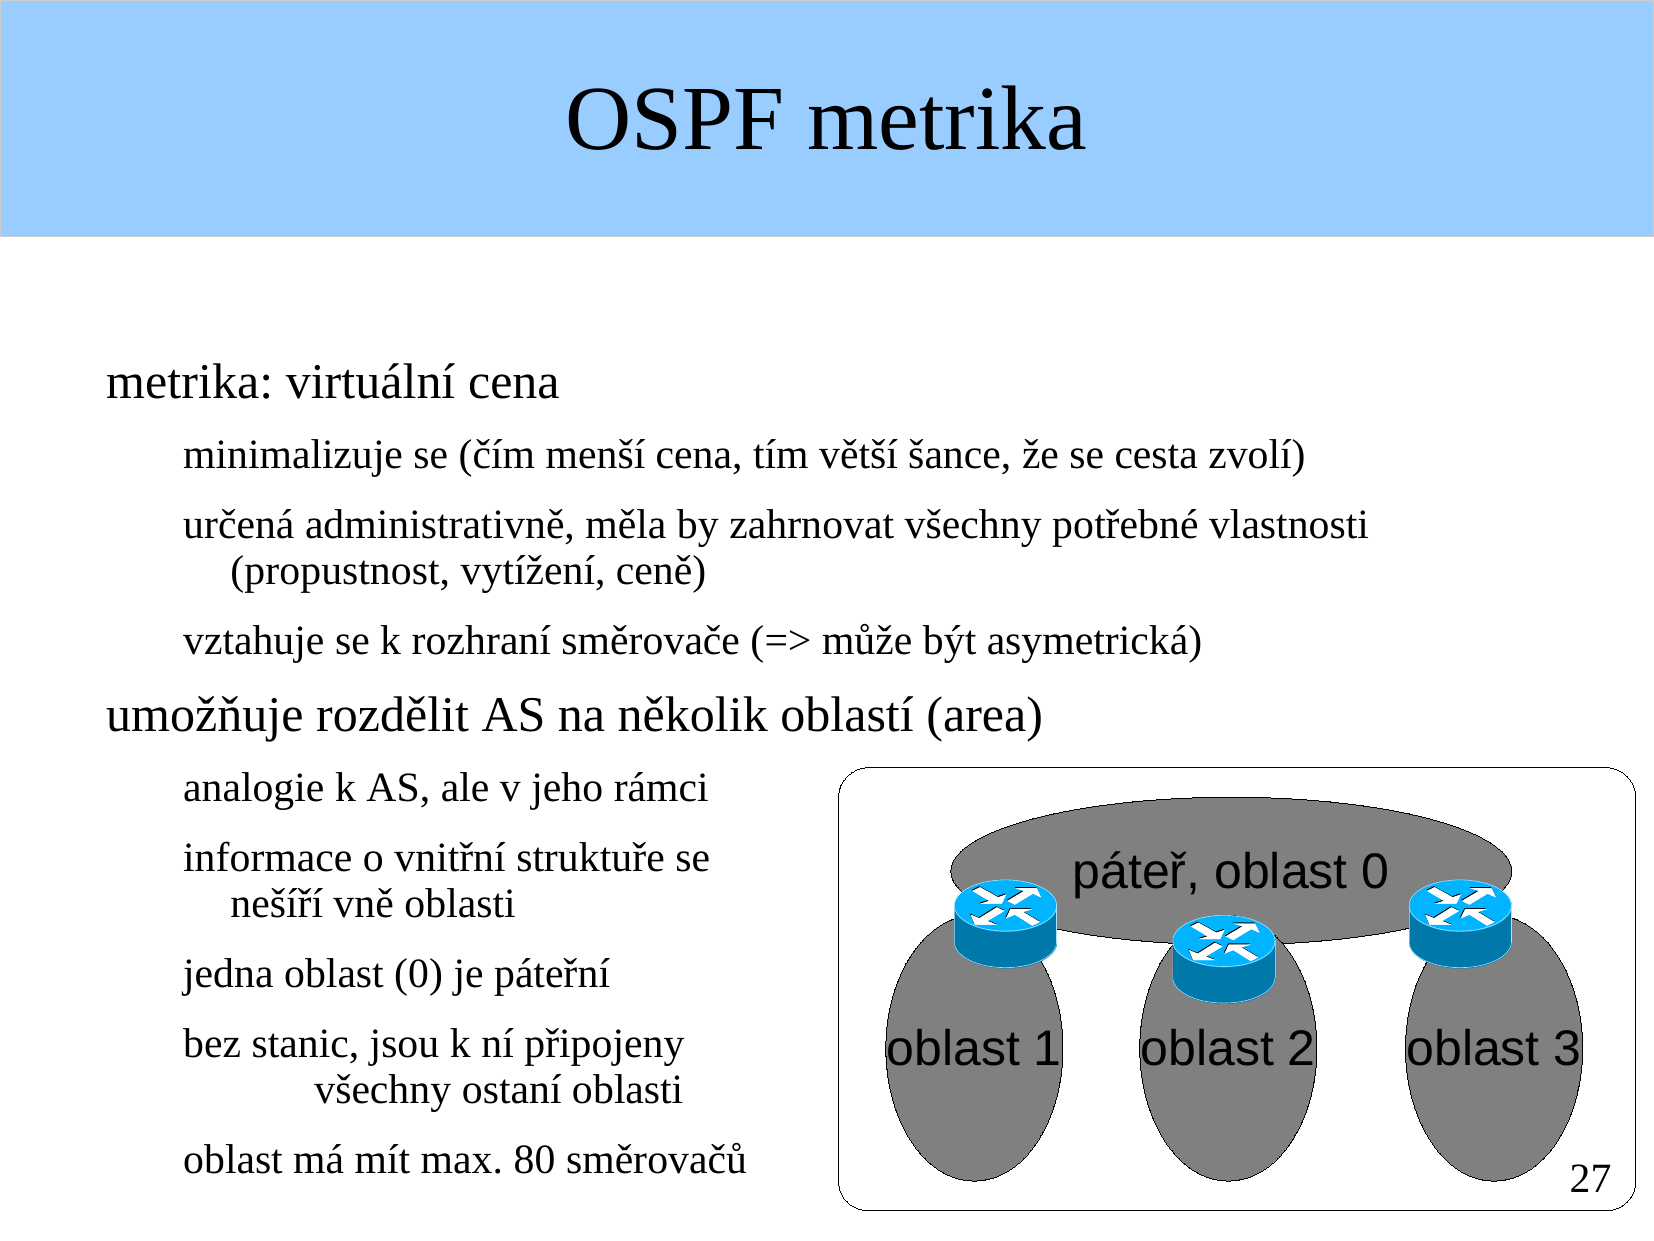

# OSPF metrika
metrika: virtuální cena
minimalizuje se (čím menší cena, tím větší šance, že se cesta zvolí)
určená administrativně, měla by zahrnovat všechny potřebné vlastnosti (propustnost, vytížení, ceně)
vztahuje se k rozhraní směrovače (=> může být asymetrická)
umožňuje rozdělit AS na několik oblastí (area)
analogie k AS, ale v jeho rámci
informace o vnitřní struktuře se												 nešíří vně oblasti
jedna oblast (0) je páteřní
bez stanic, jsou k ní připojeny všechny ostaní oblasti
oblast má mít max. 80 směrovačů
páteř, oblast 0
oblast 1
oblast 2
oblast 3